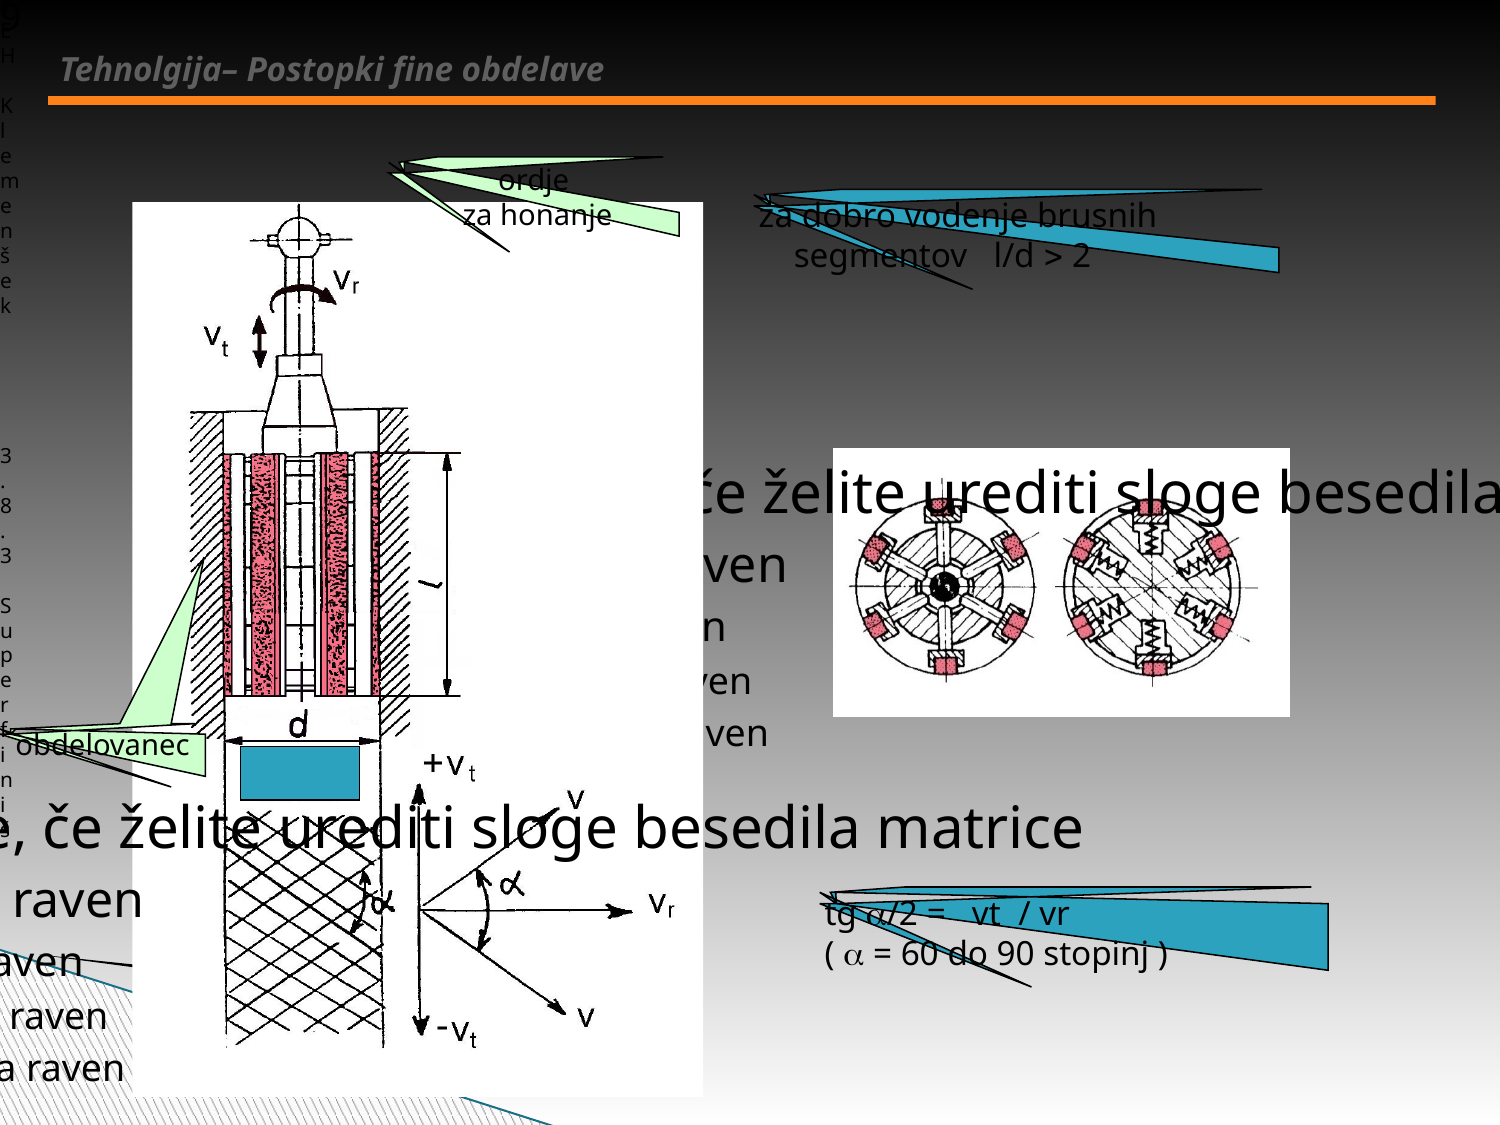

TEH Klemenšek 3.8.3 Superfiniš
ordje
 za honanje
za dobro vodenje brusnih
 segmentov l/d  2
Kliknite, če želite urediti sloge besedila matrice
Druga raven
Tretja raven
Četrta raven
Peta raven
Kliknite, če želite urediti sloge besedila matrice
Druga raven
Tretja raven
Četrta raven
Peta raven
obdelovanec
tg /2 = vt / vr
(  = 60 do 90 stopinj )